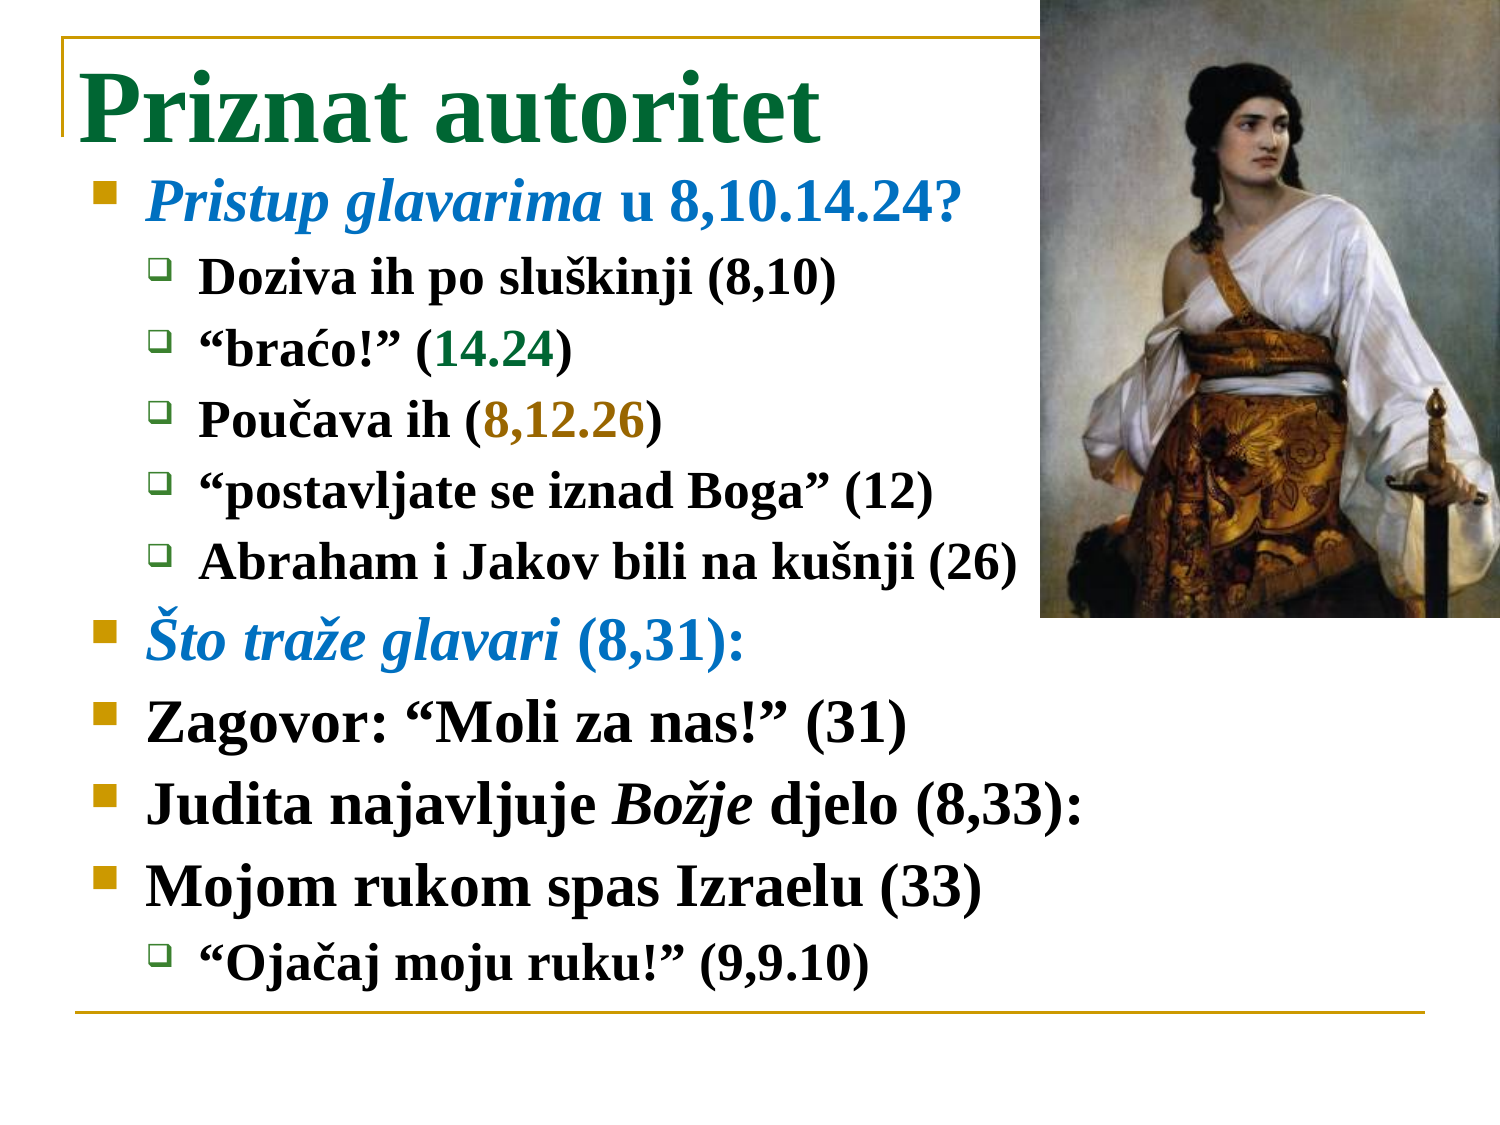

# Priznat autoritet
Pristup glavarima u 8,10.14.24?
Doziva ih po sluškinji (8,10)
“braćo!” (14.24)
Poučava ih (8,12.26)
“postavljate se iznad Boga” (12)
Abraham i Jakov bili na kušnji (26)
Što traže glavari (8,31):
Zagovor: “Moli za nas!” (31)
Judita najavljuje Božje djelo (8,33):
Mojom rukom spas Izraelu (33)
“Ojačaj moju ruku!” (9,9.10)